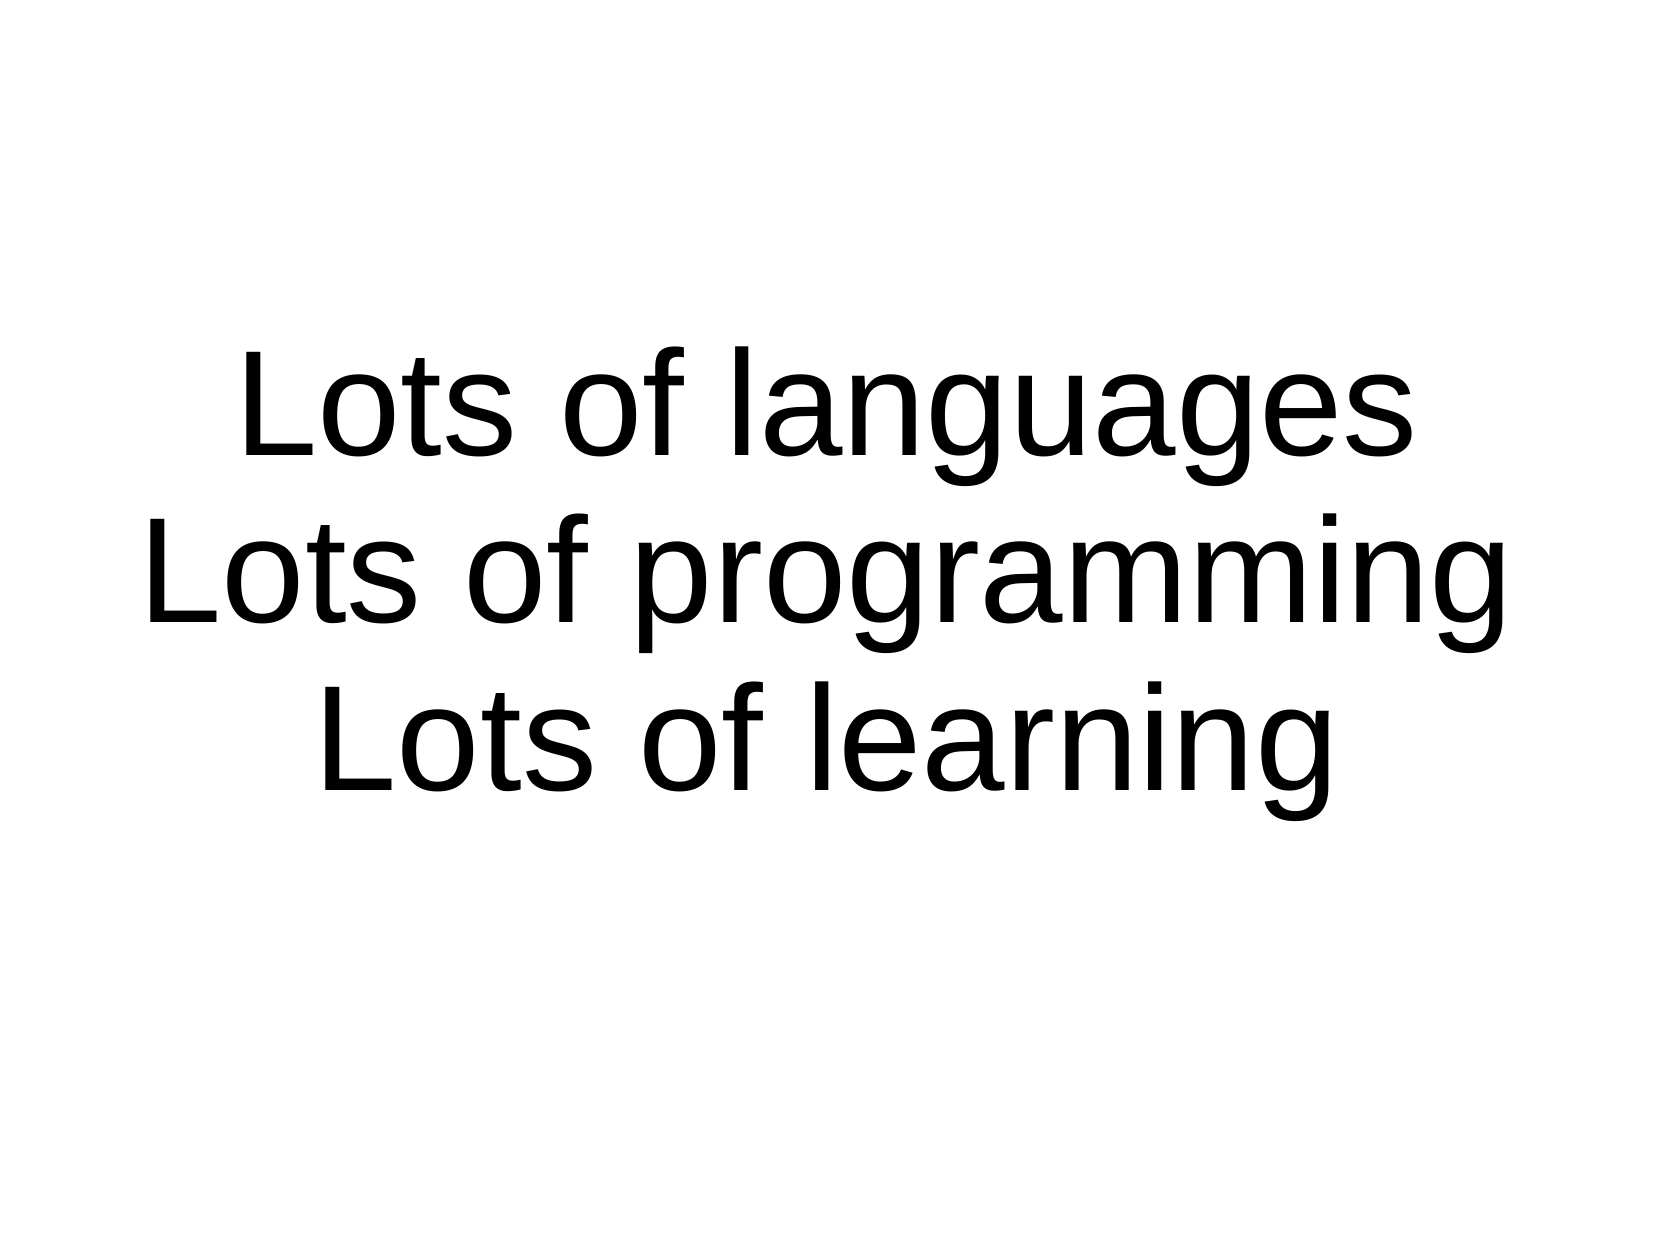

# Lots of languages Lots of programming Lots of learning